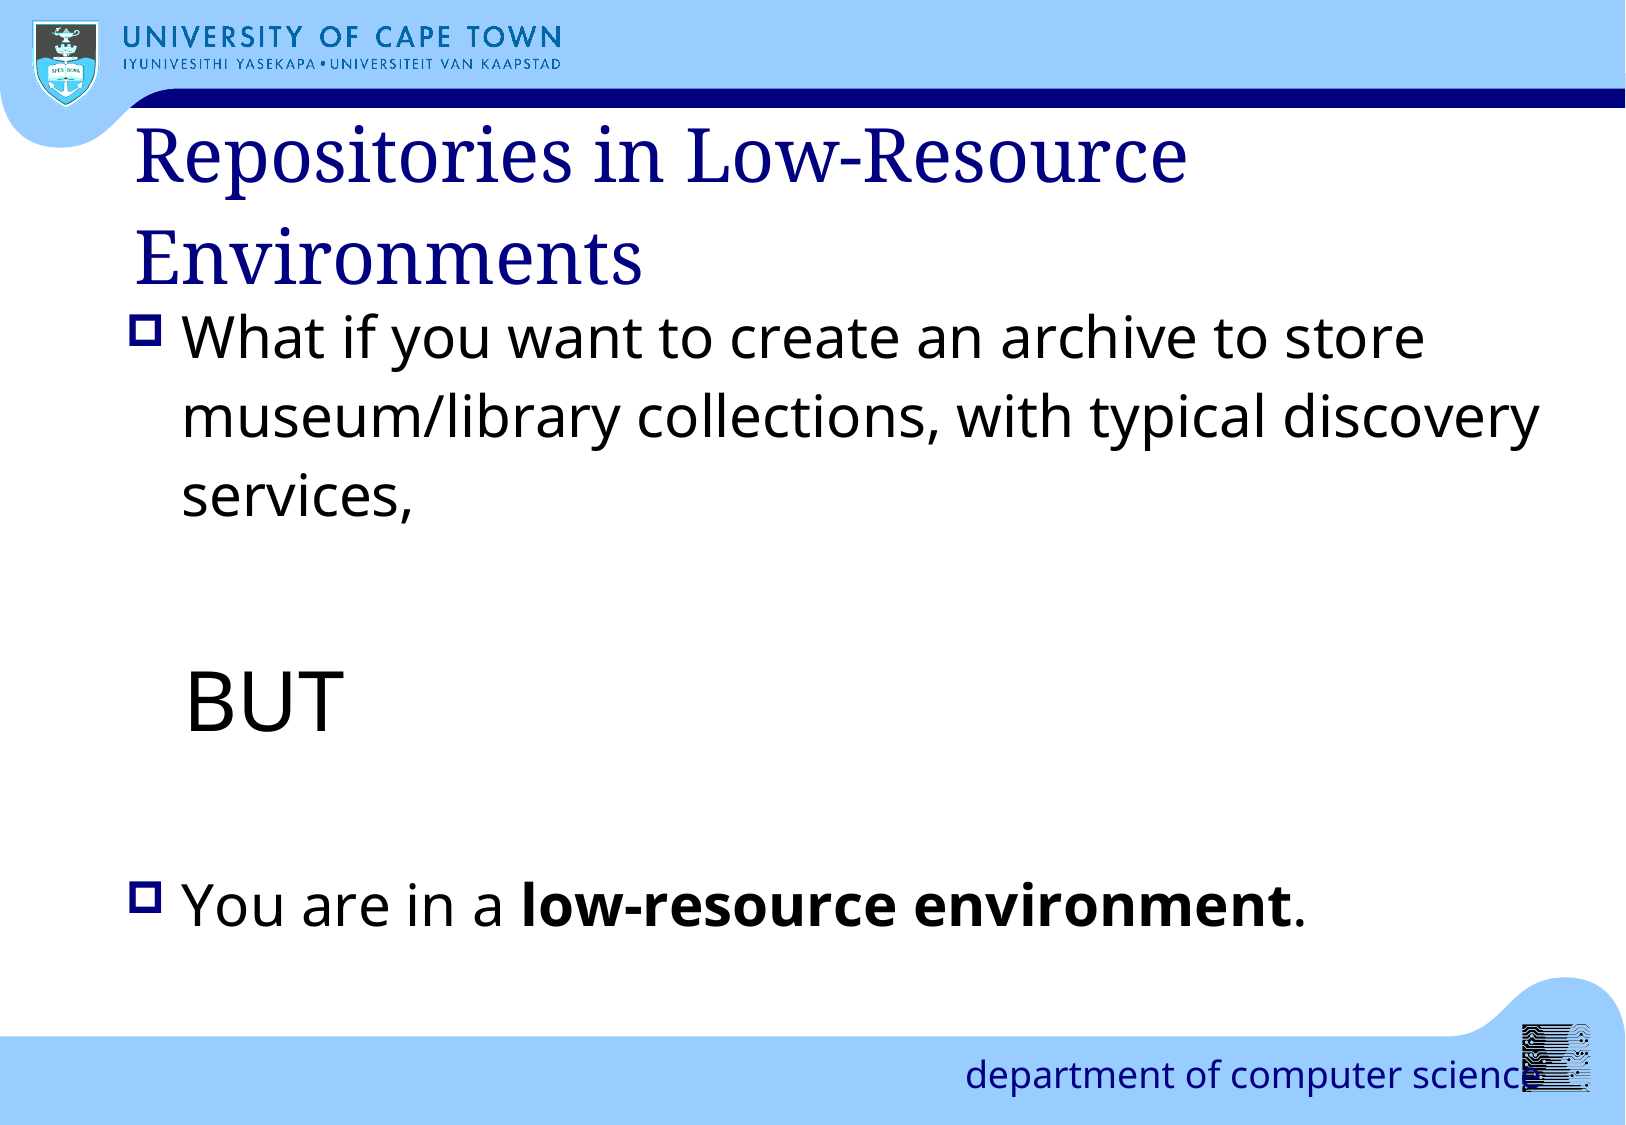

# Repositories in Low-Resource Environments
What if you want to create an archive to store museum/library collections, with typical discovery services,
BUT
You are in a low-resource environment.